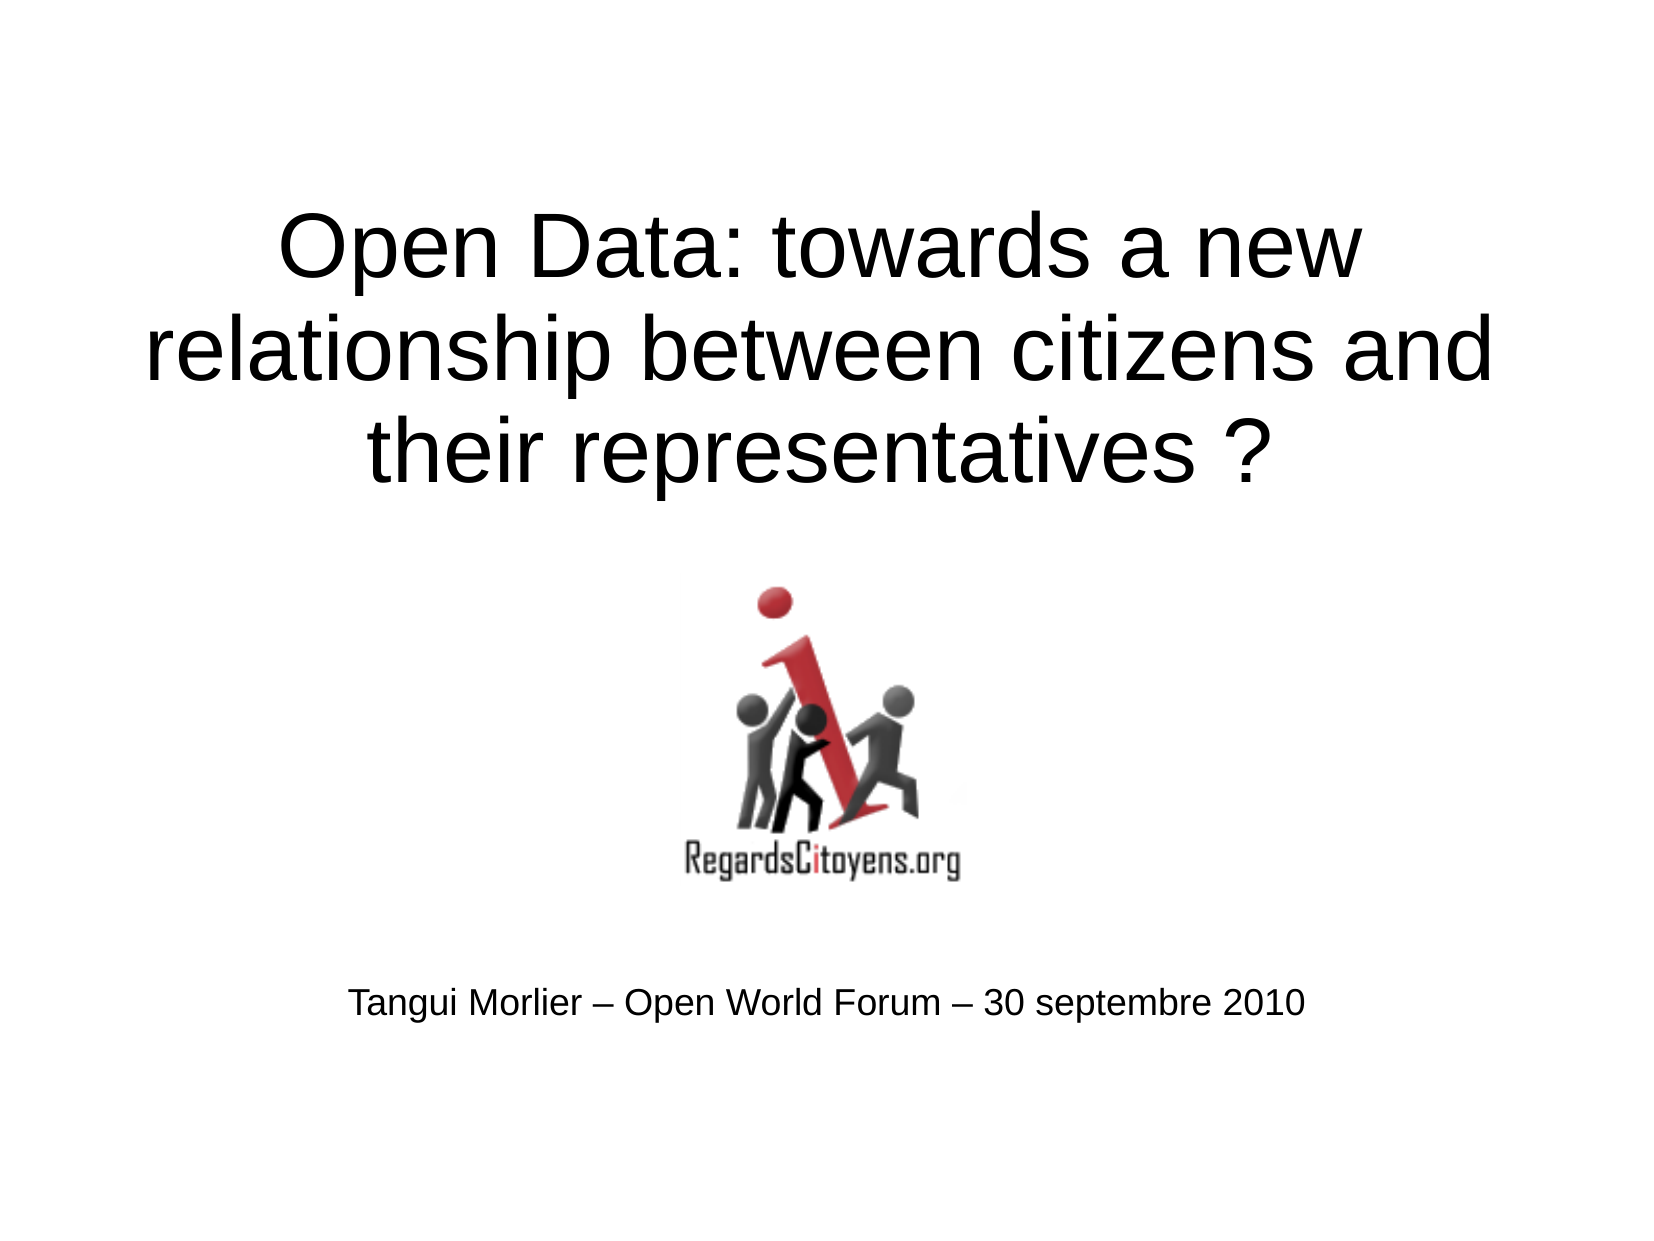

# Open Data: towards a new relationship between citizens and their representatives ?
Tangui Morlier – Open World Forum – 30 septembre 2010